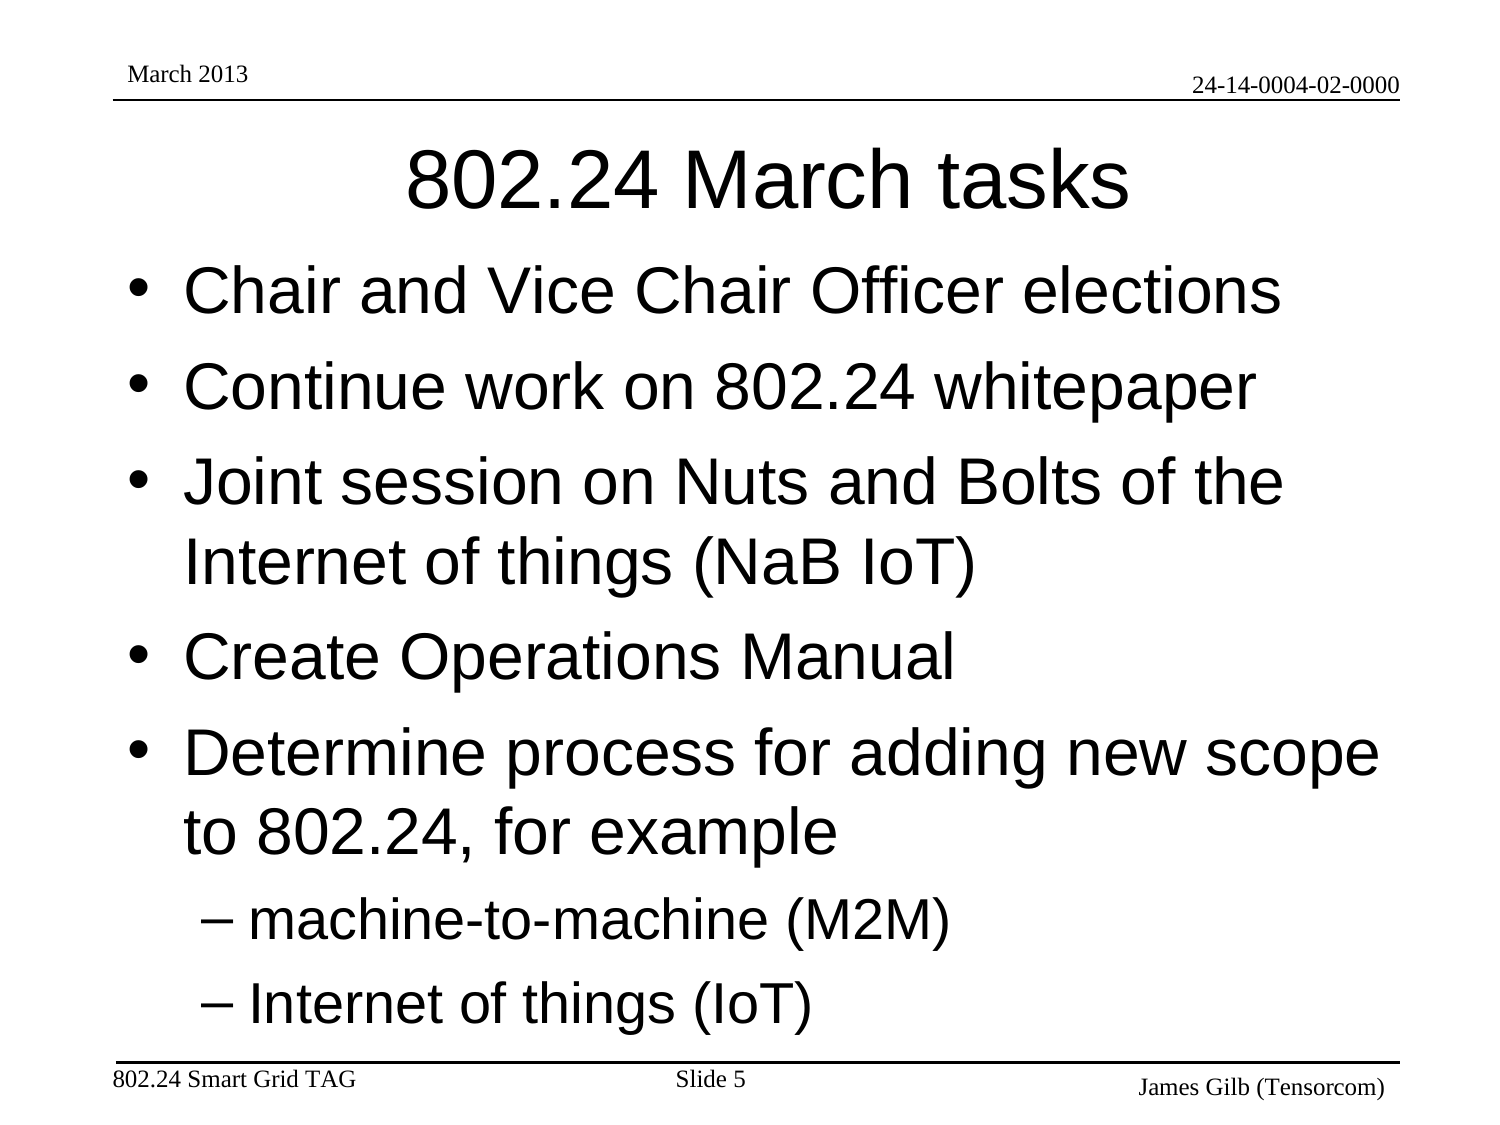

# 802.24 March tasks
Chair and Vice Chair Officer elections
Continue work on 802.24 whitepaper
Joint session on Nuts and Bolts of the Internet of things (NaB IoT)
Create Operations Manual
Determine process for adding new scope to 802.24, for example
machine-to-machine (M2M)
Internet of things (IoT)
5